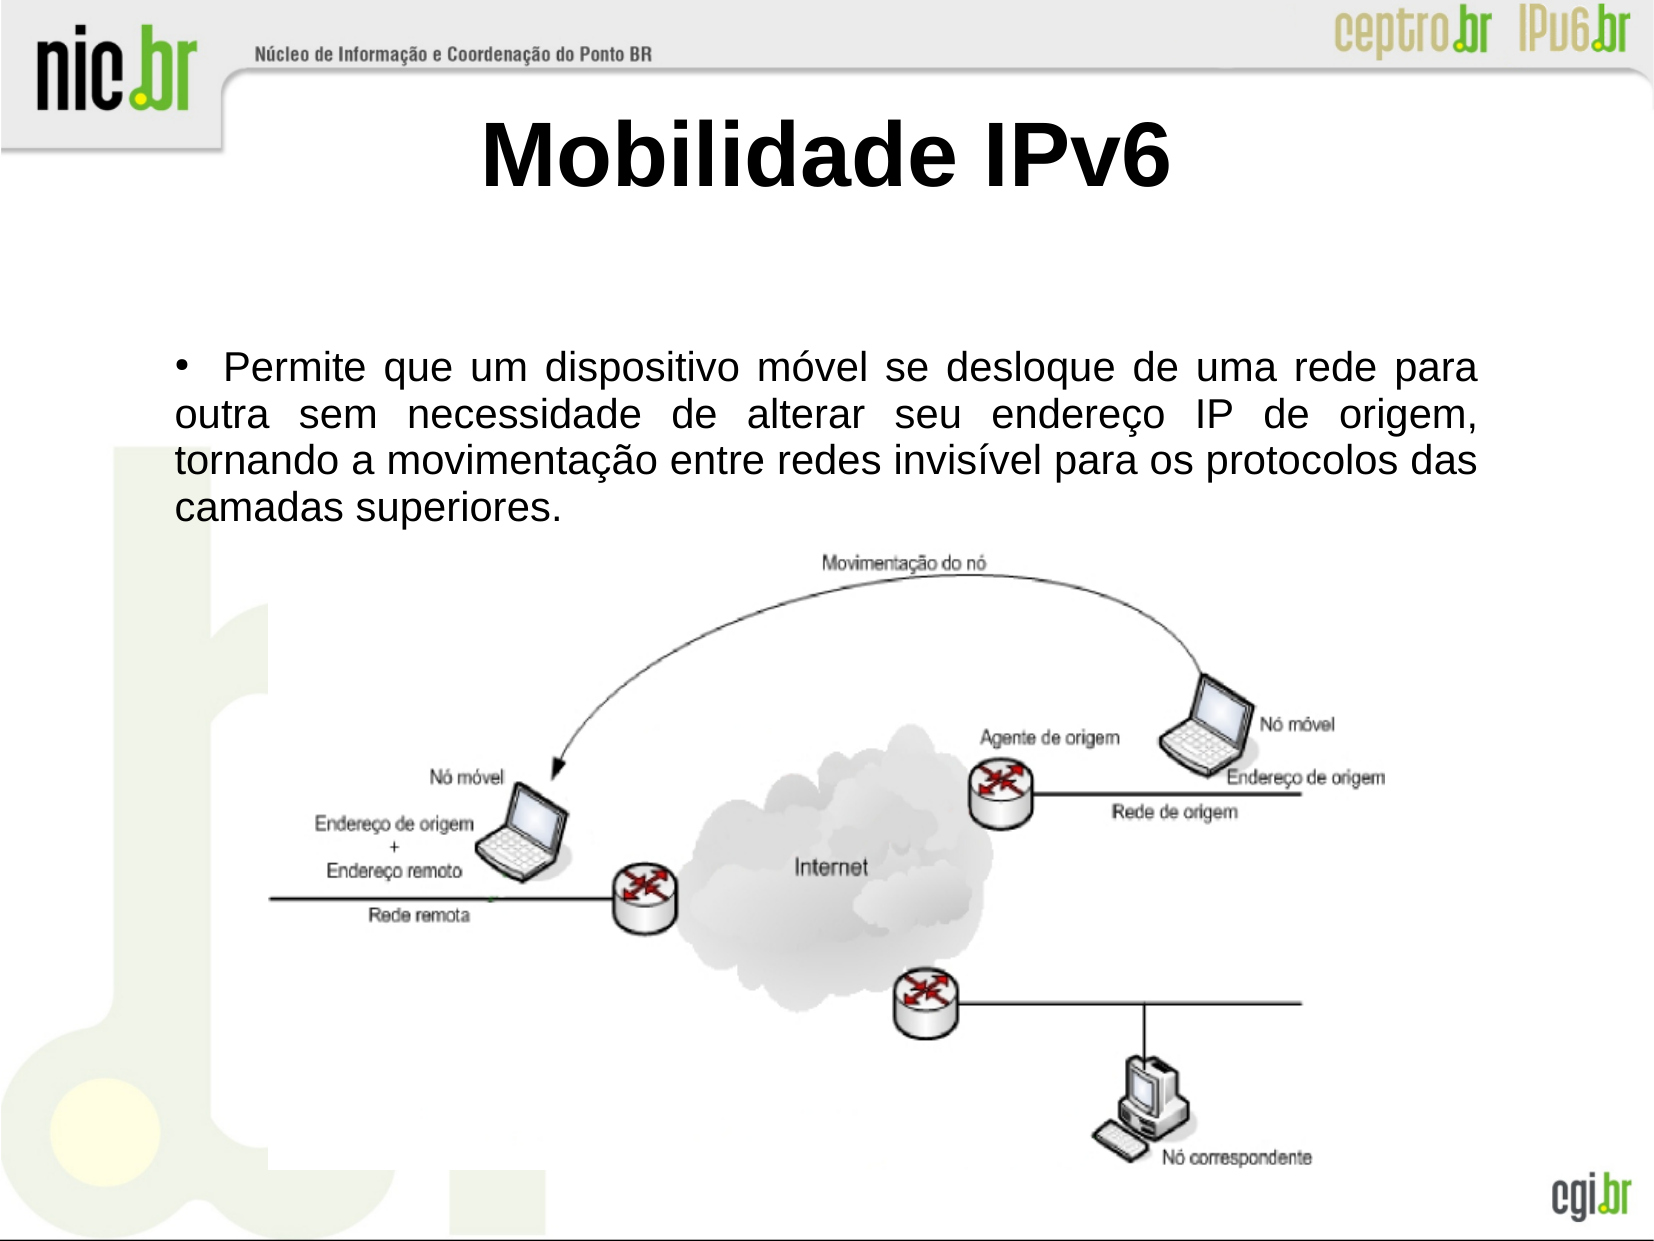

Mobilidade IPv6
 Permite que um dispositivo móvel se desloque de uma rede para outra sem necessidade de alterar seu endereço IP de origem, tornando a movimentação entre redes invisível para os protocolos das camadas superiores.